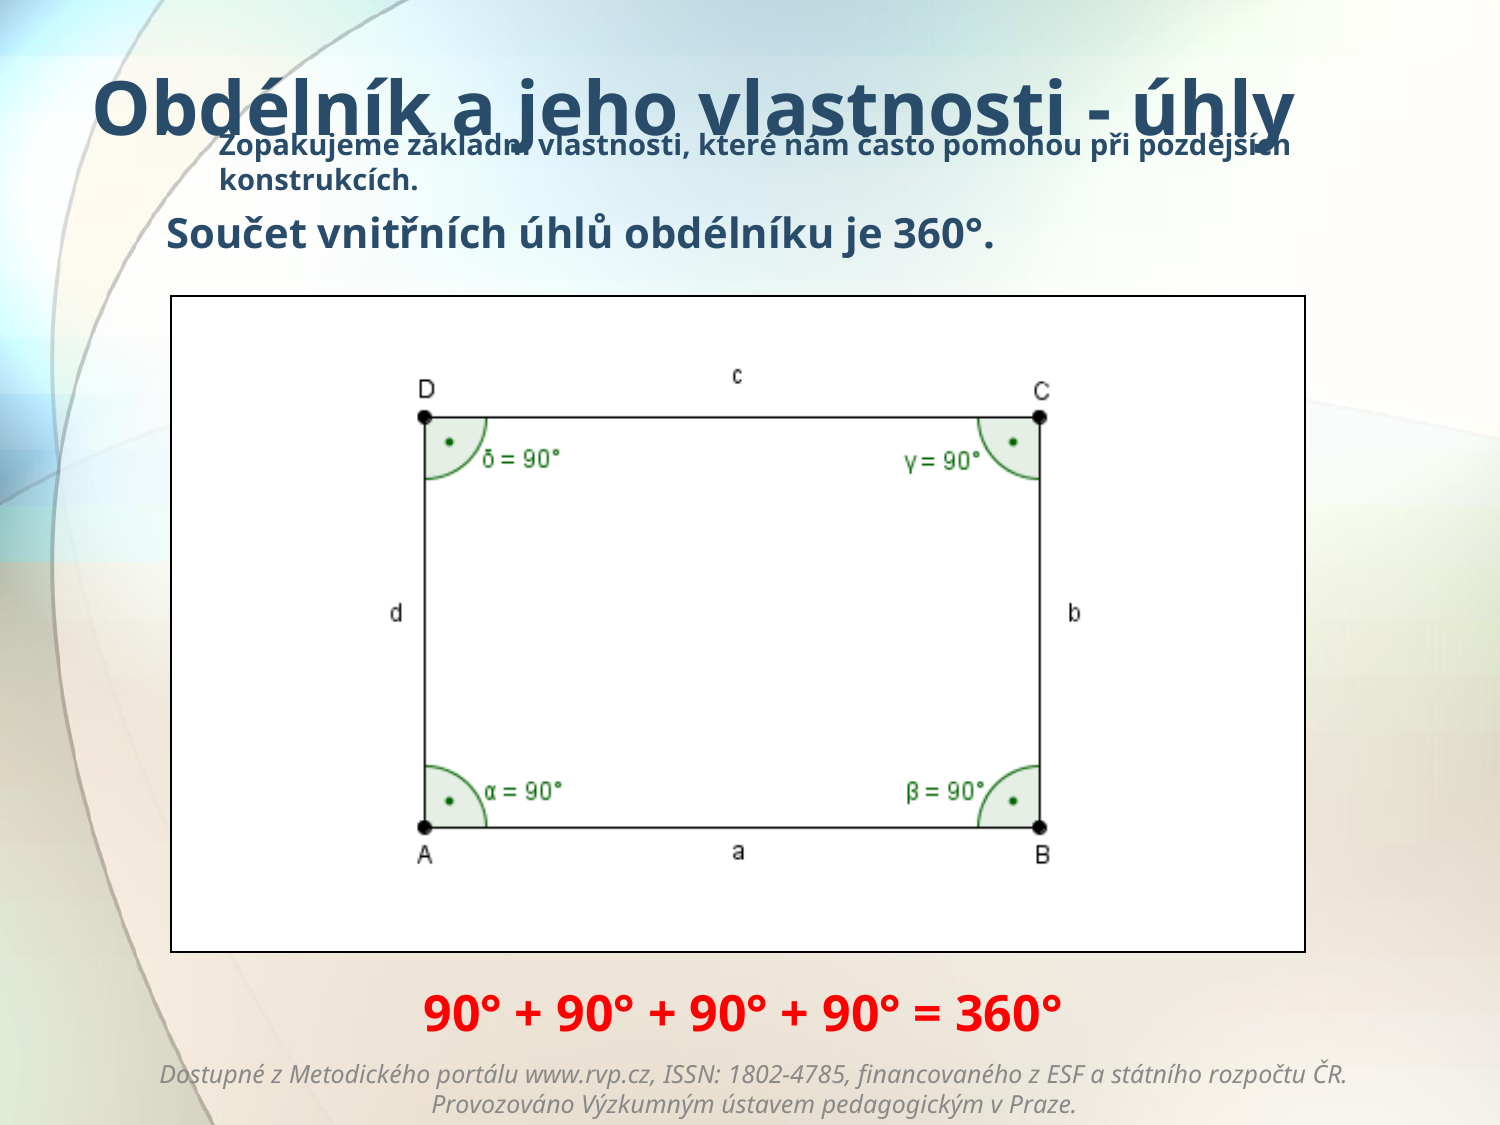

# Obdélník a jeho vlastnosti - úhly
Zopakujeme základní vlastnosti, které nám často pomohou při pozdějších konstrukcích.
Součet vnitřních úhlů obdélníku je 360°.
90° + 90° + 90° + 90° = 360°